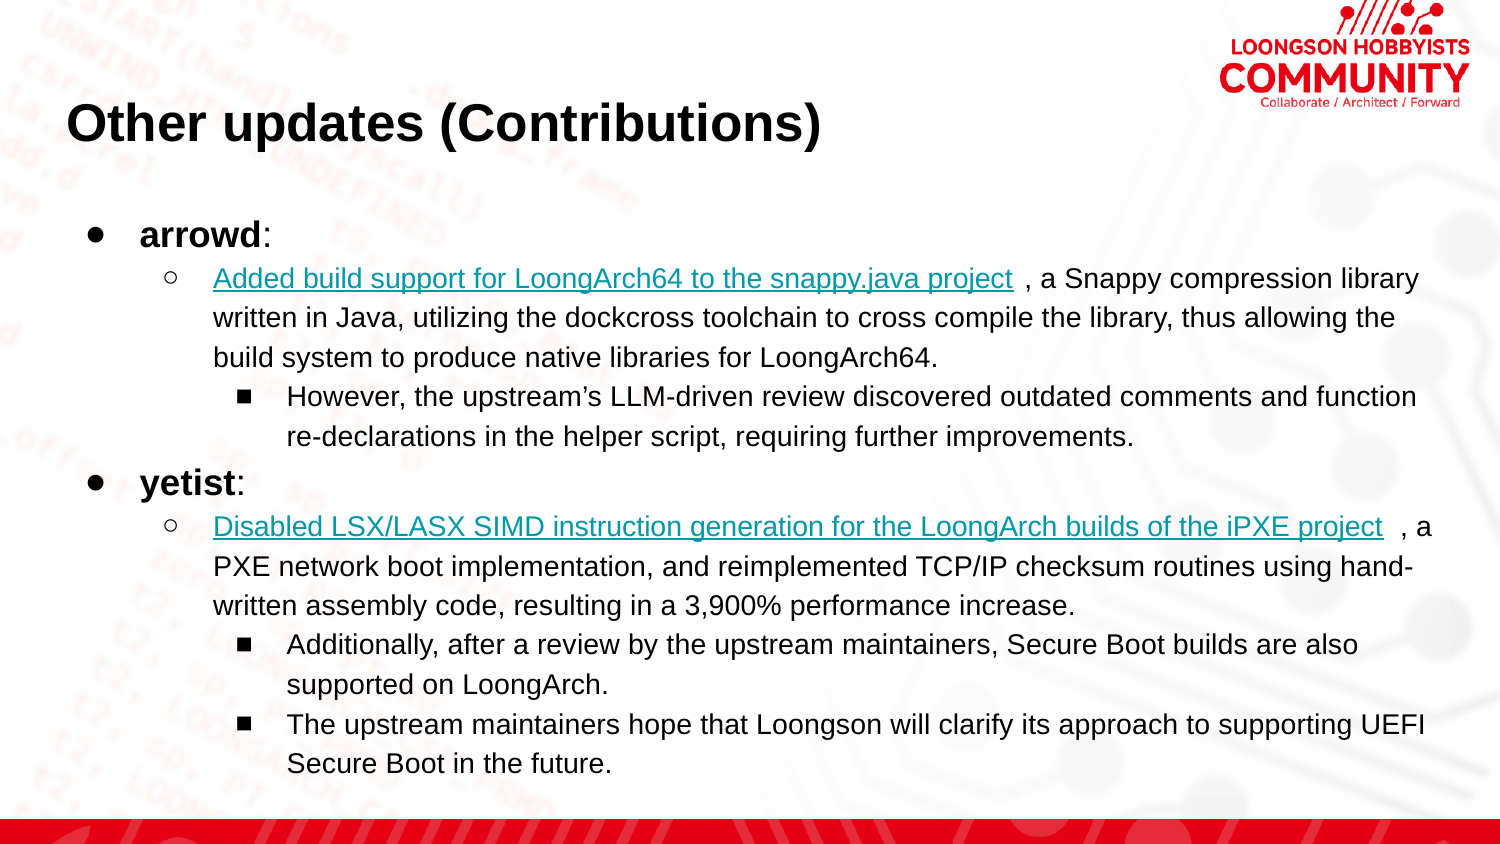

# Other updates (Contributions)
arrowd:
Added build support for LoongArch64 to the snappy.java project, a Snappy compression library written in Java, utilizing the dockcross toolchain to cross compile the library, thus allowing the build system to produce native libraries for LoongArch64.
However, the upstream’s LLM-driven review discovered outdated comments and function re-declarations in the helper script, requiring further improvements.
yetist:
Disabled LSX/LASX SIMD instruction generation for the LoongArch builds of the iPXE project, a PXE network boot implementation, and reimplemented TCP/IP checksum routines using hand-written assembly code, resulting in a 3,900% performance increase.
Additionally, after a review by the upstream maintainers, Secure Boot builds are also supported on LoongArch.
The upstream maintainers hope that Loongson will clarify its approach to supporting UEFI Secure Boot in the future.